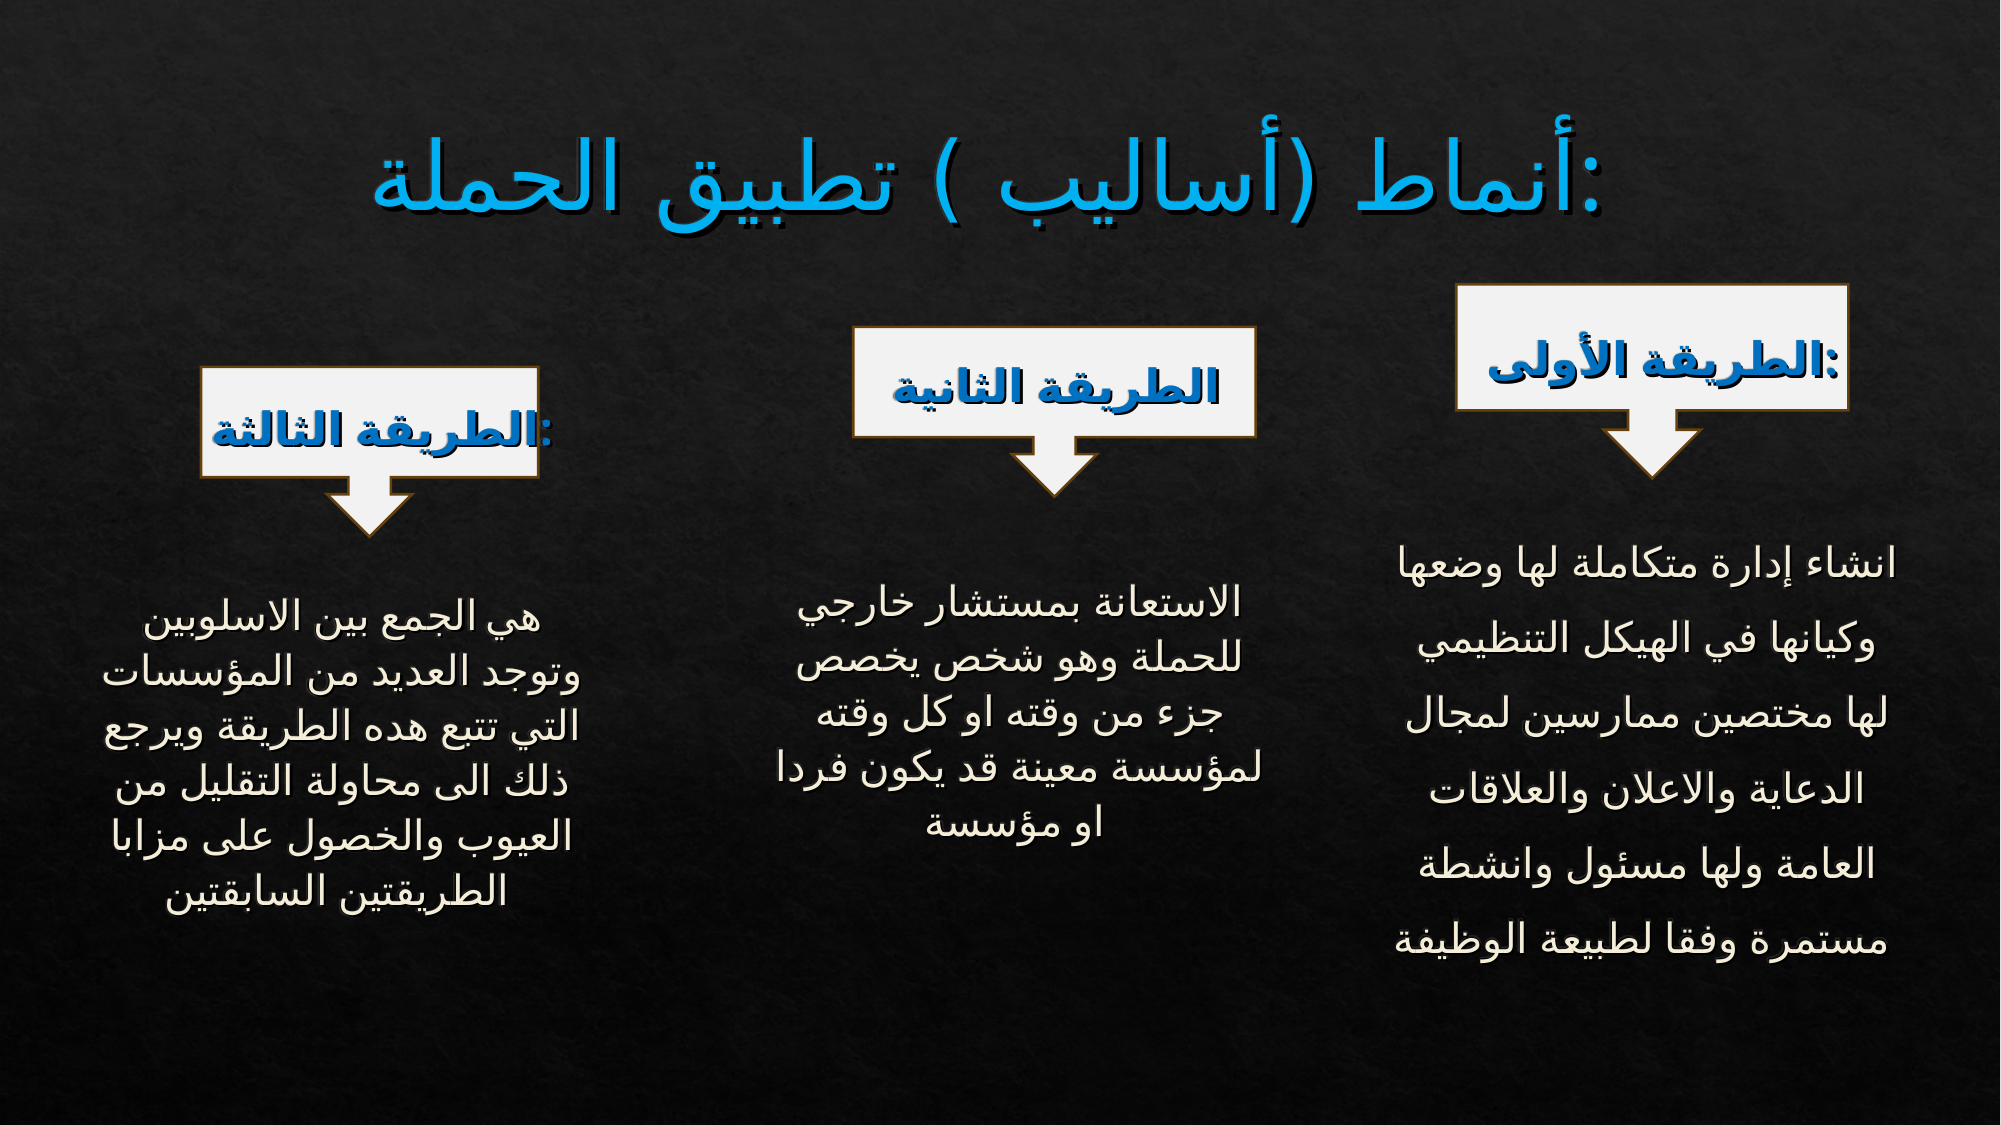

# أنماط (أساليب ) تطبيق الحملة:
الطريقة الأولى:
الطريقة الثانية
الطريقة الثالثة:
انشاء إدارة متكاملة لها وضعها وكيانها في الهيكل التنظيمي لها مختصين ممارسين لمجال الدعاية والاعلان والعلاقات العامة ولها مسئول وانشطة مستمرة وفقا لطبيعة الوظيفة
الاستعانة بمستشار خارجي للحملة وهو شخص يخصص جزء من وقته او كل وقته لمؤسسة معينة قد يكون فردا او مؤسسة
هي الجمع بين الاسلوبين وتوجد العديد من المؤسسات التي تتبع هده الطريقة ويرجع ذلك الى محاولة التقليل من العيوب والخصول على مزابا الطريقتين السابقتين